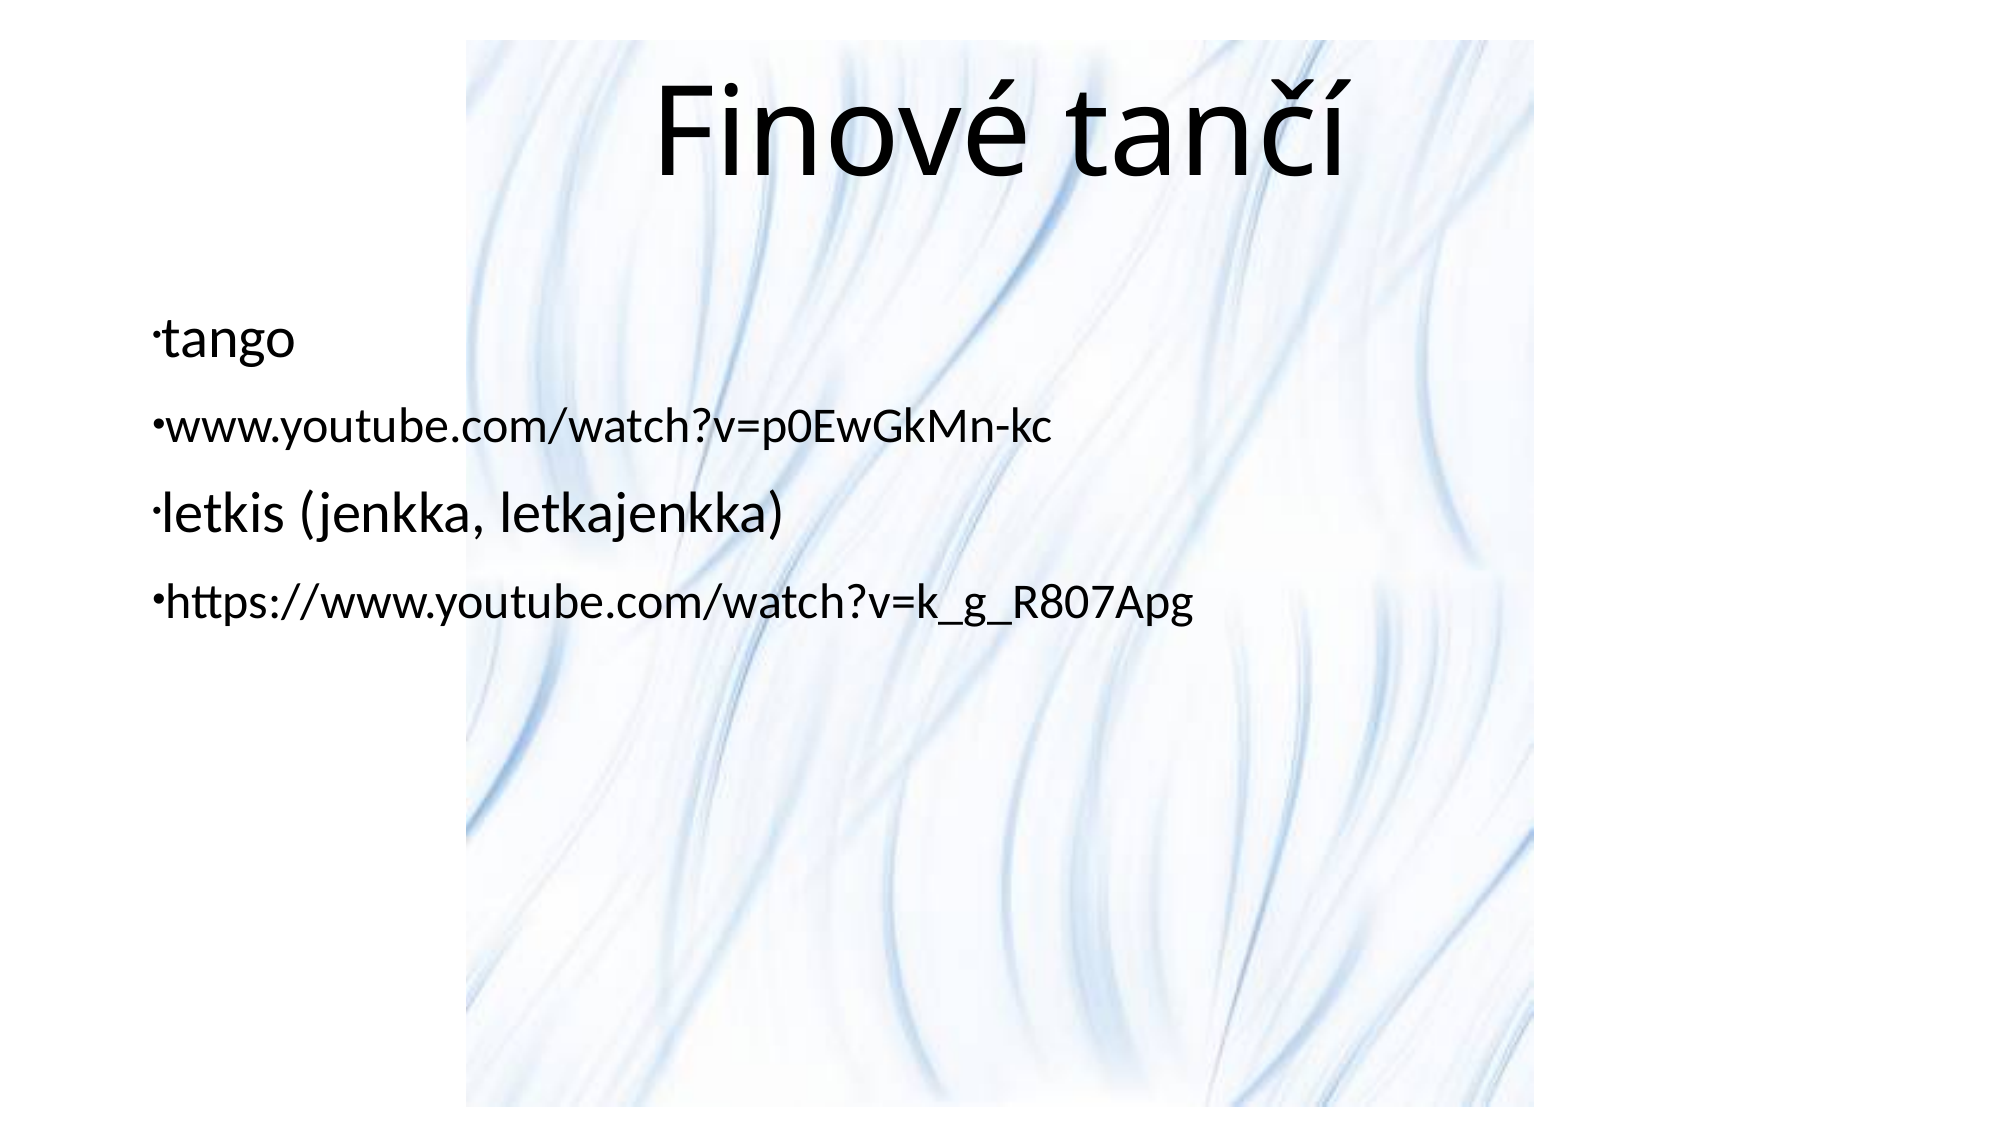

# Finové tančí
tango
www.youtube.com/watch?v=p0EwGkMn-kc
letkis (jenkka, letkajenkka)
https://www.youtube.com/watch?v=k_g_R807Apg